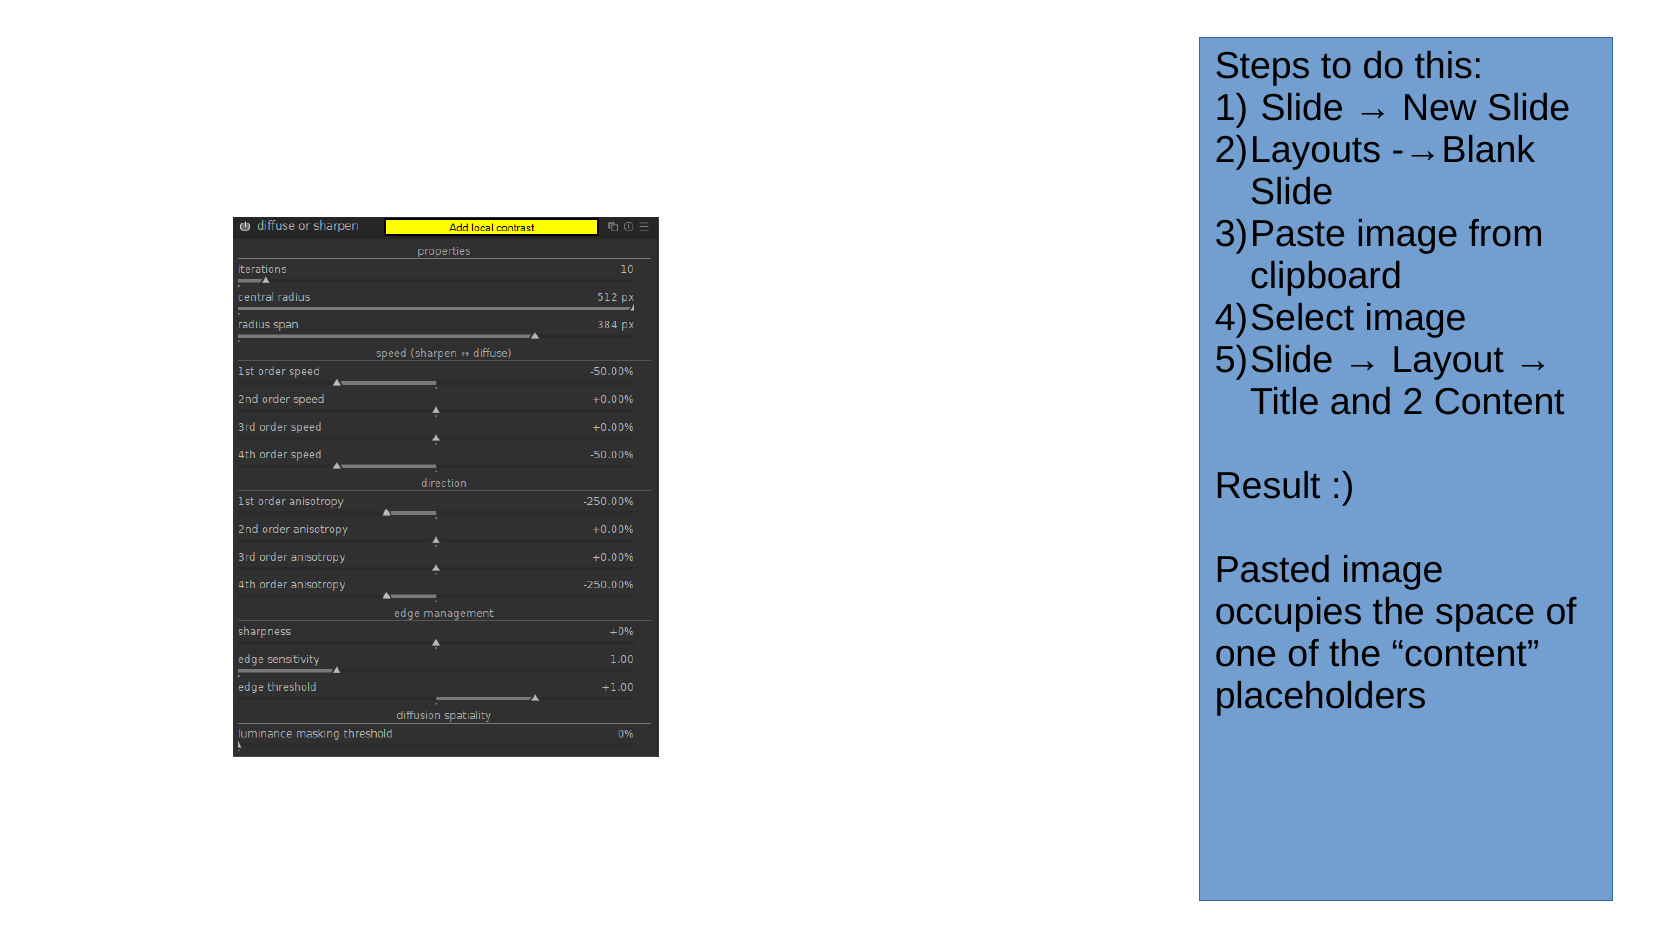

#
Steps to do this:
 Slide → New Slide
Layouts -→Blank Slide
Paste image from clipboard
Select image
Slide → Layout → Title and 2 Content
Result :)
Pasted image occupies the space of one of the “content” placeholders